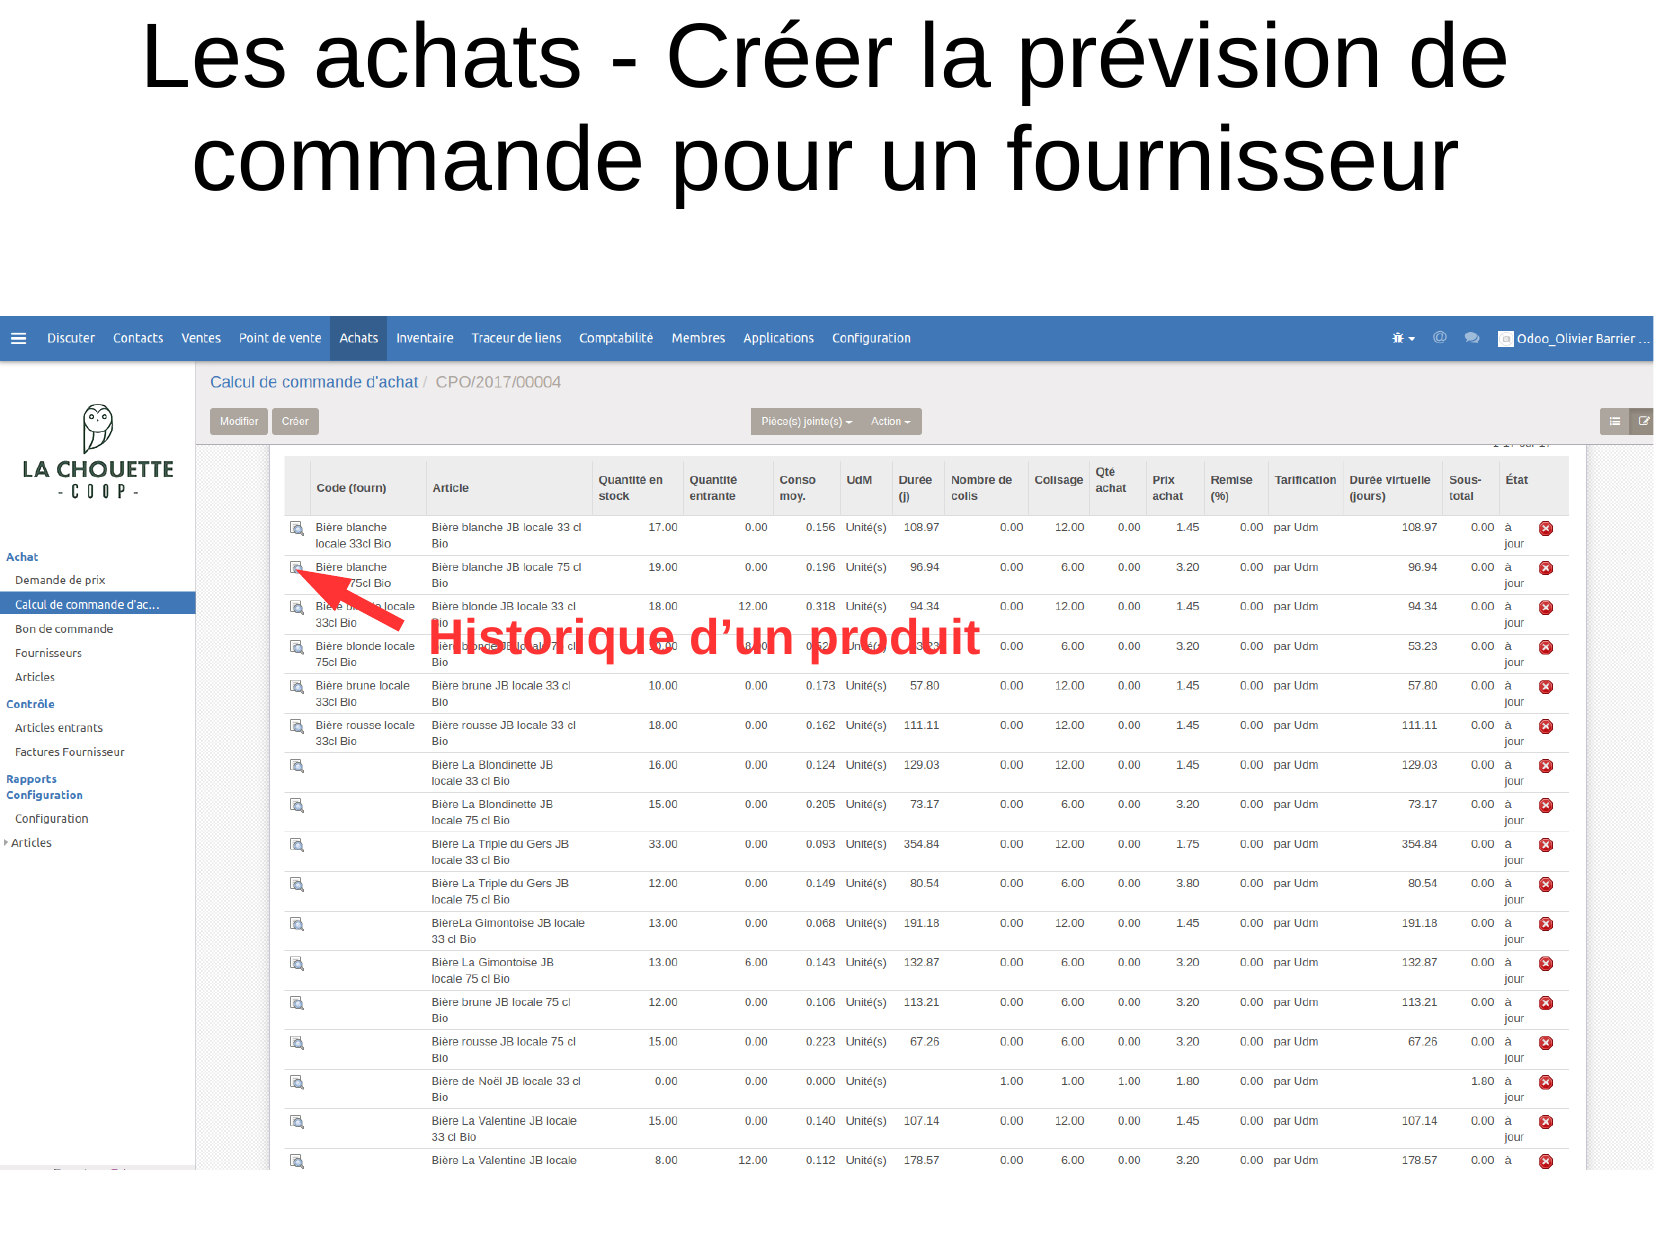

# Les achats - Créer la prévision de commande pour un fournisseur
Historique d’un produit